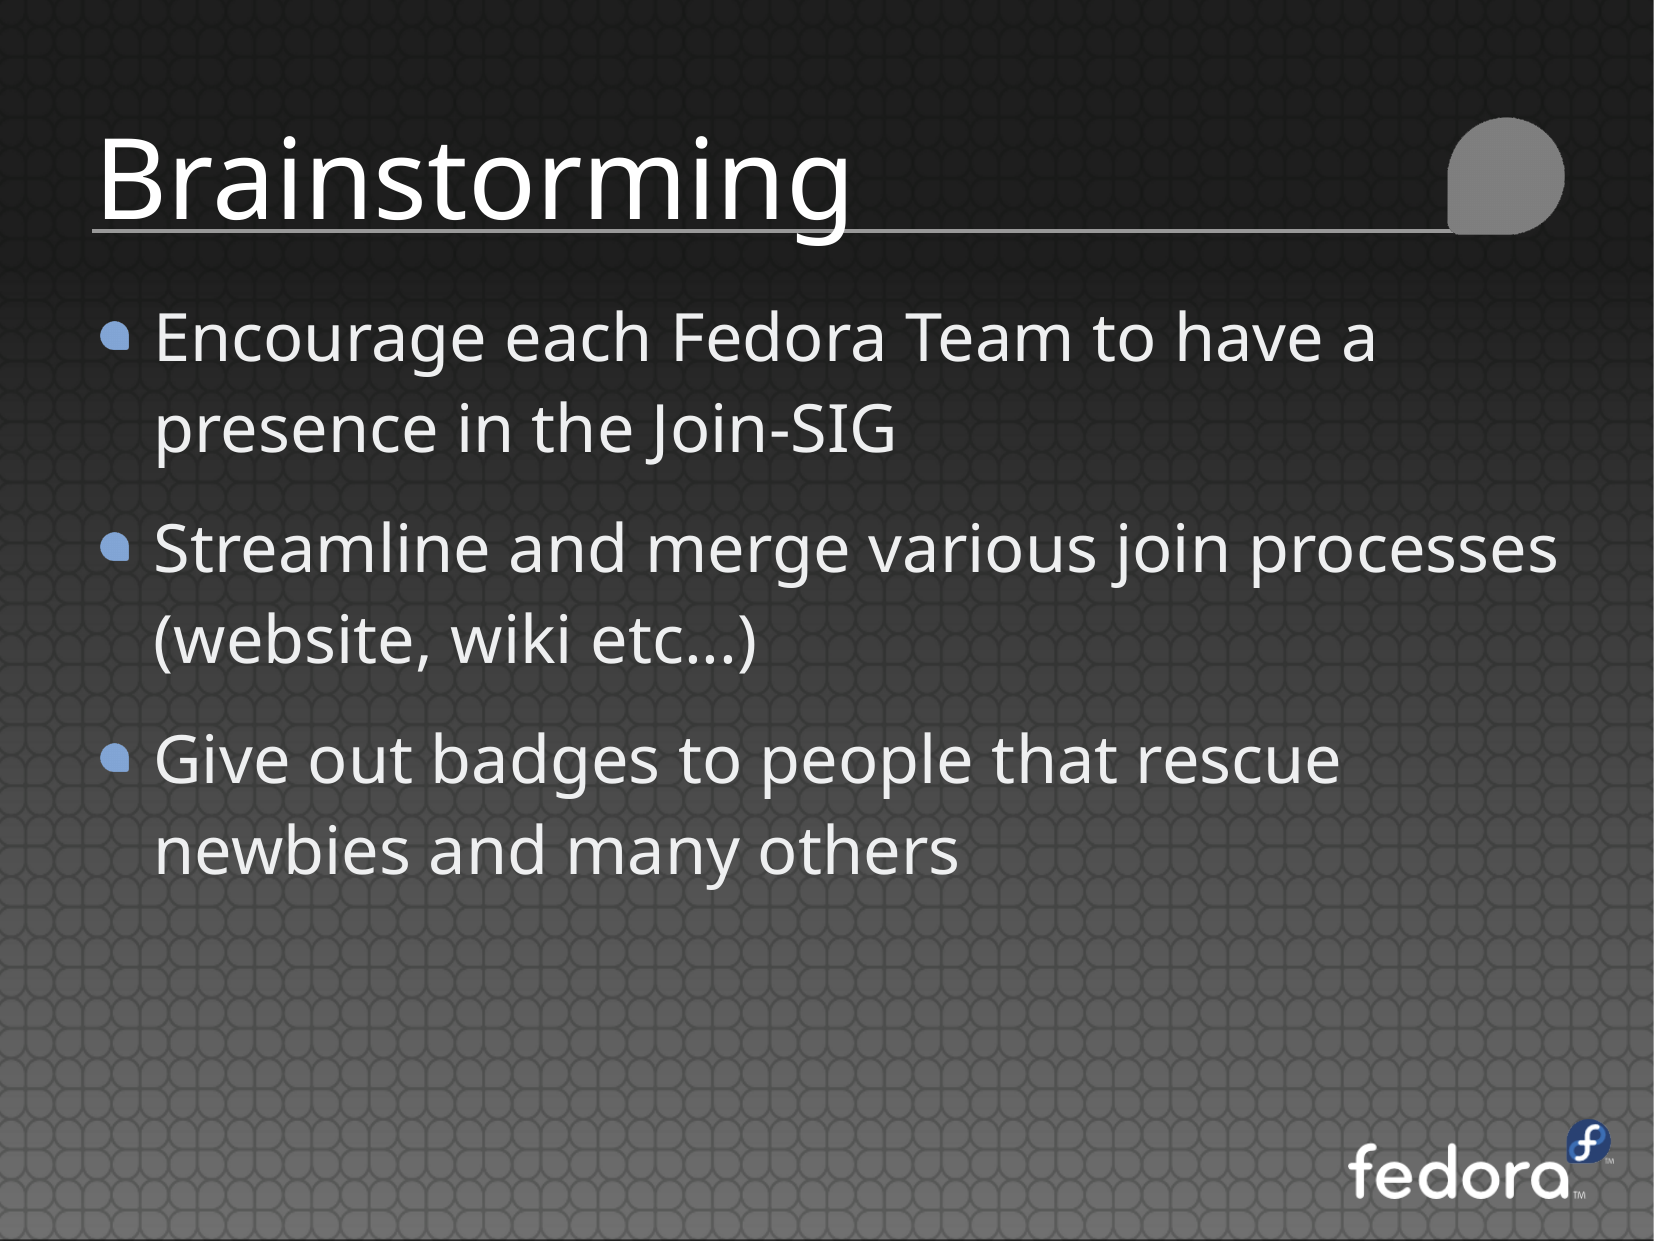

Brainstorming
# Encourage each Fedora Team to have a presence in the Join-SIG
Streamline and merge various join processes (website, wiki etc...)
Give out badges to people that rescue newbies and many others